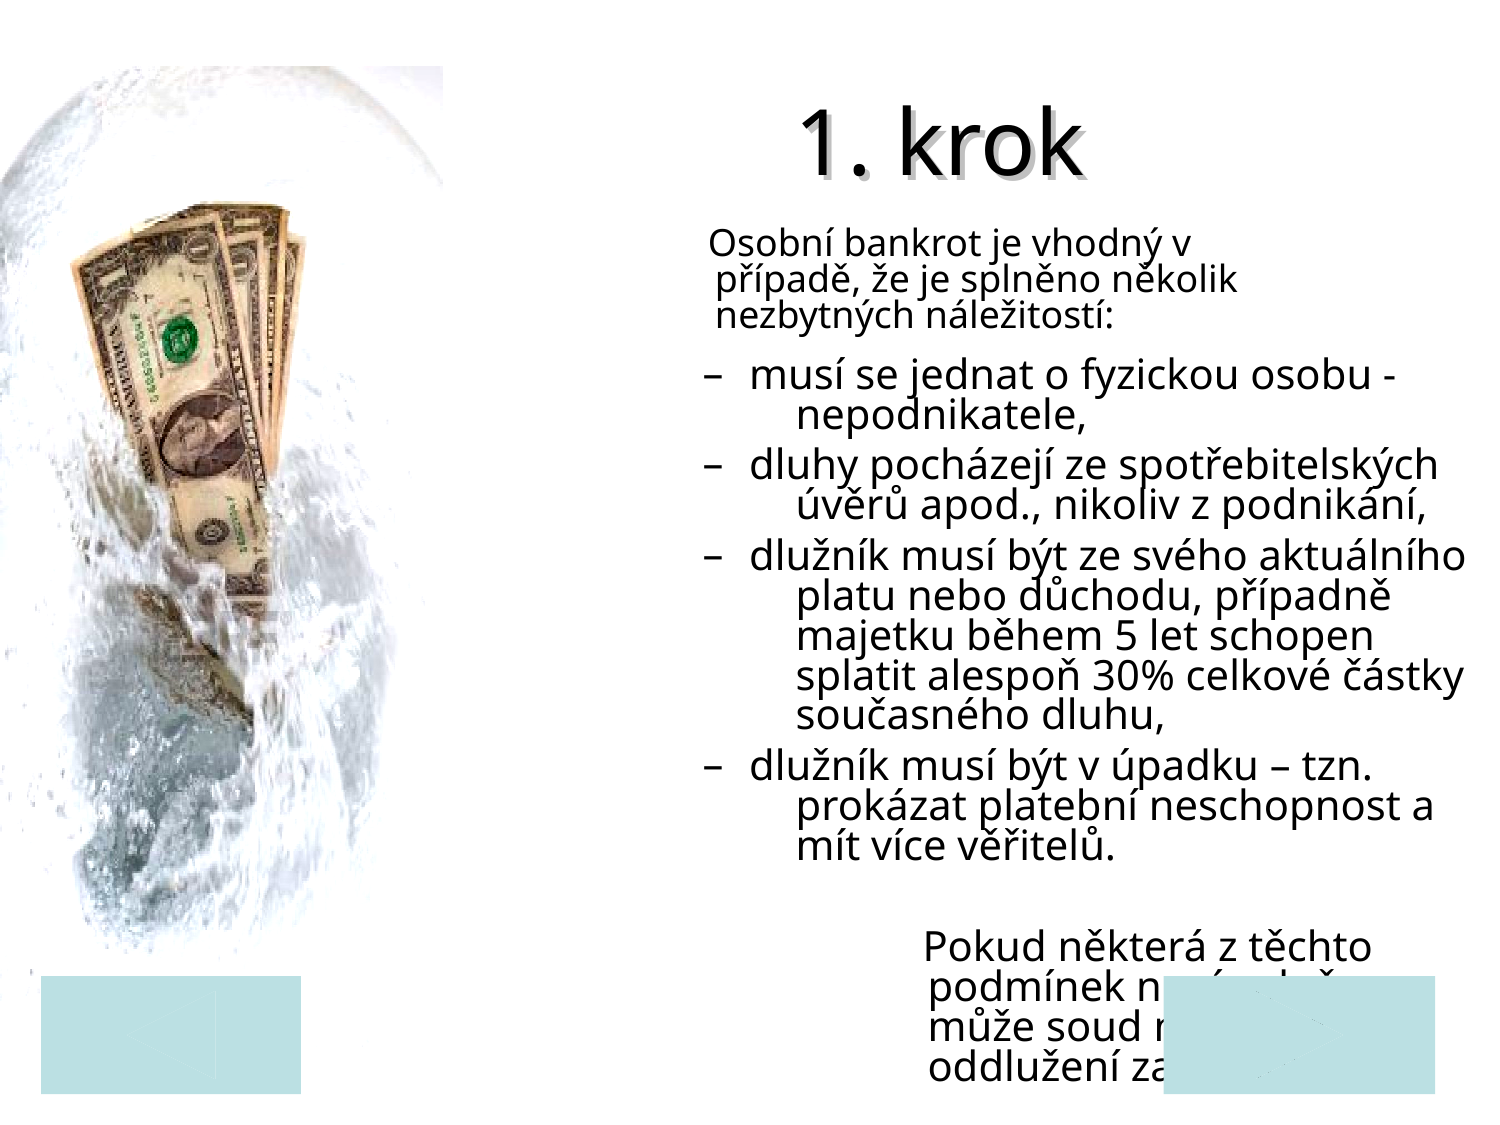

1. krok
 Osobní bankrot je vhodný v případě, že je splněno několik nezbytných náležitostí:
musí se jednat o fyzickou osobu - nepodnikatele,
dluhy pocházejí ze spotřebitelských úvěrů apod., nikoliv z podnikání,
dlužník musí být ze svého aktuálního platu nebo důchodu, případně majetku během 5 let schopen splatit alespoň 30% celkové částky současného dluhu,
dlužník musí být v úpadku – tzn. prokázat platební neschopnost a mít více věřitelů.
 Pokud některá z těchto podmínek není splněna, může soud návrh na oddlužení zamítnout.